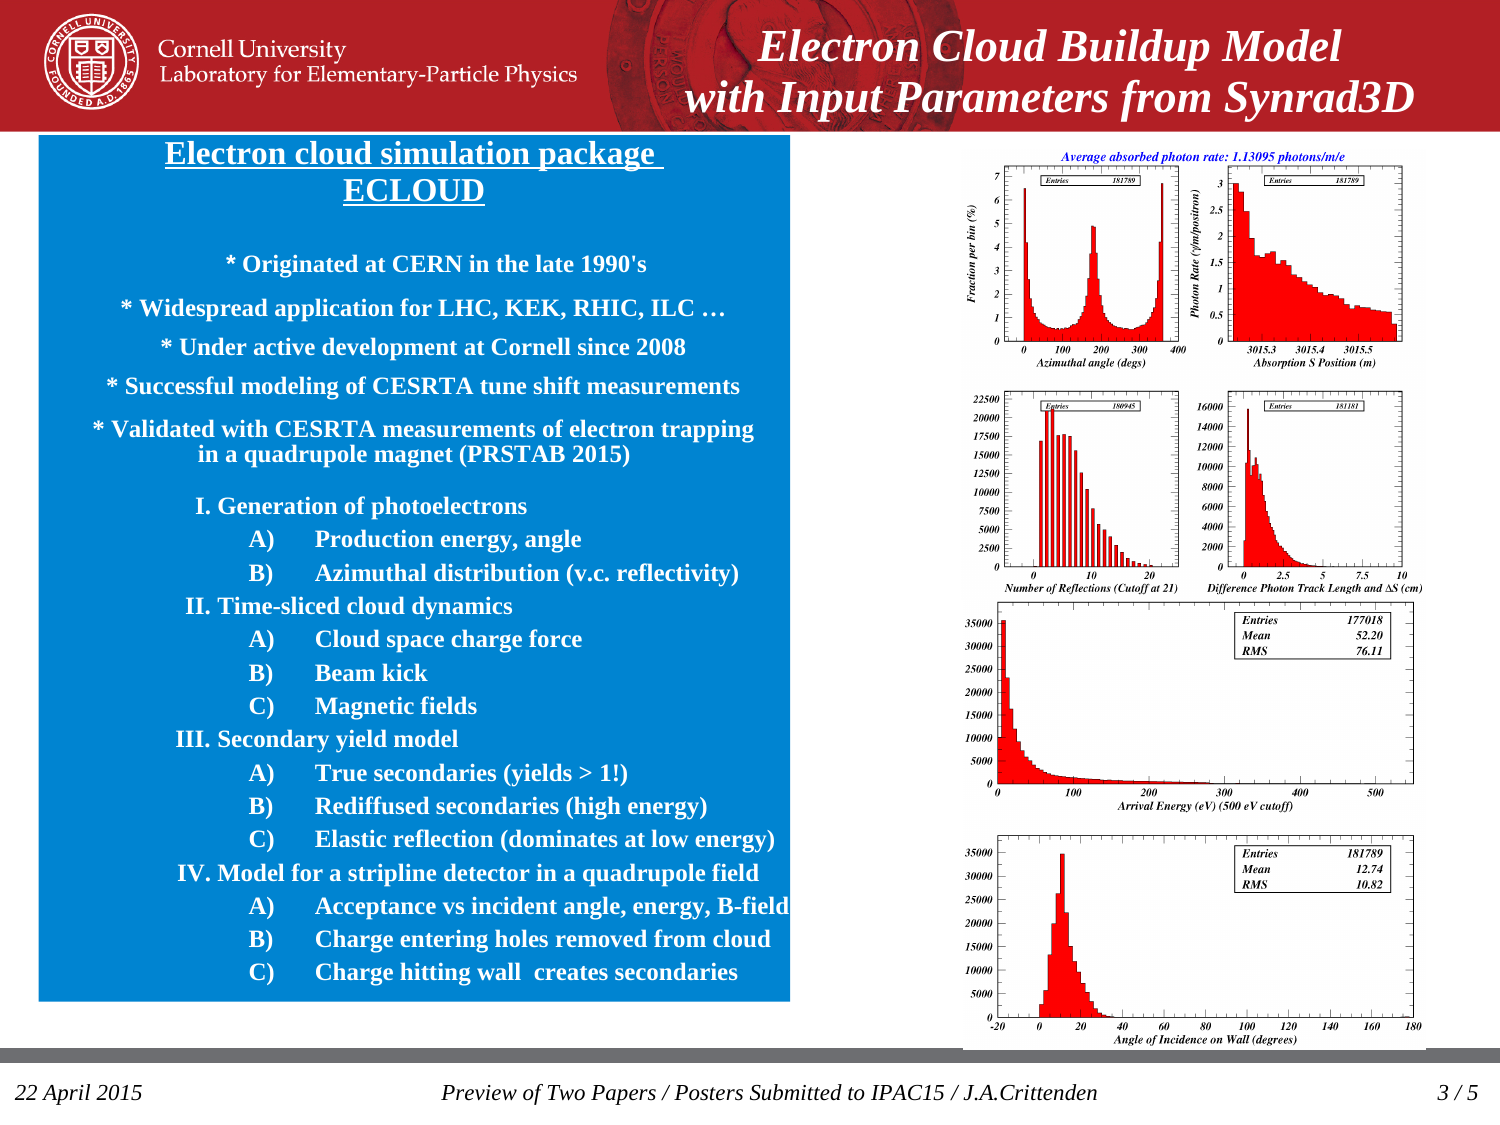

# Electron Cloud Buildup Model with Input Parameters from Synrad3D
Electron cloud simulation package
ECLOUD
 * Originated at CERN in the late 1990's
 * Widespread application for LHC, KEK, RHIC, ILC …
 * Under active development at Cornell since 2008
 * Successful modeling of CESRTA tune shift measurements
 * Validated with CESRTA measurements of electron trapping
in a quadrupole magnet (PRSTAB 2015)
 Generation of photoelectrons
 Production energy, angle
 Azimuthal distribution (v.c. reflectivity)
 Time-sliced cloud dynamics
 Cloud space charge force
 Beam kick
 Magnetic fields
 Secondary yield model
 True secondaries (yields > 1!)
 Rediffused secondaries (high energy)
 Elastic reflection (dominates at low energy)
 Model for a stripline detector in a quadrupole field
 Acceptance vs incident angle, energy, B-field
 Charge entering holes removed from cloud
 Charge hitting wall creates secondaries